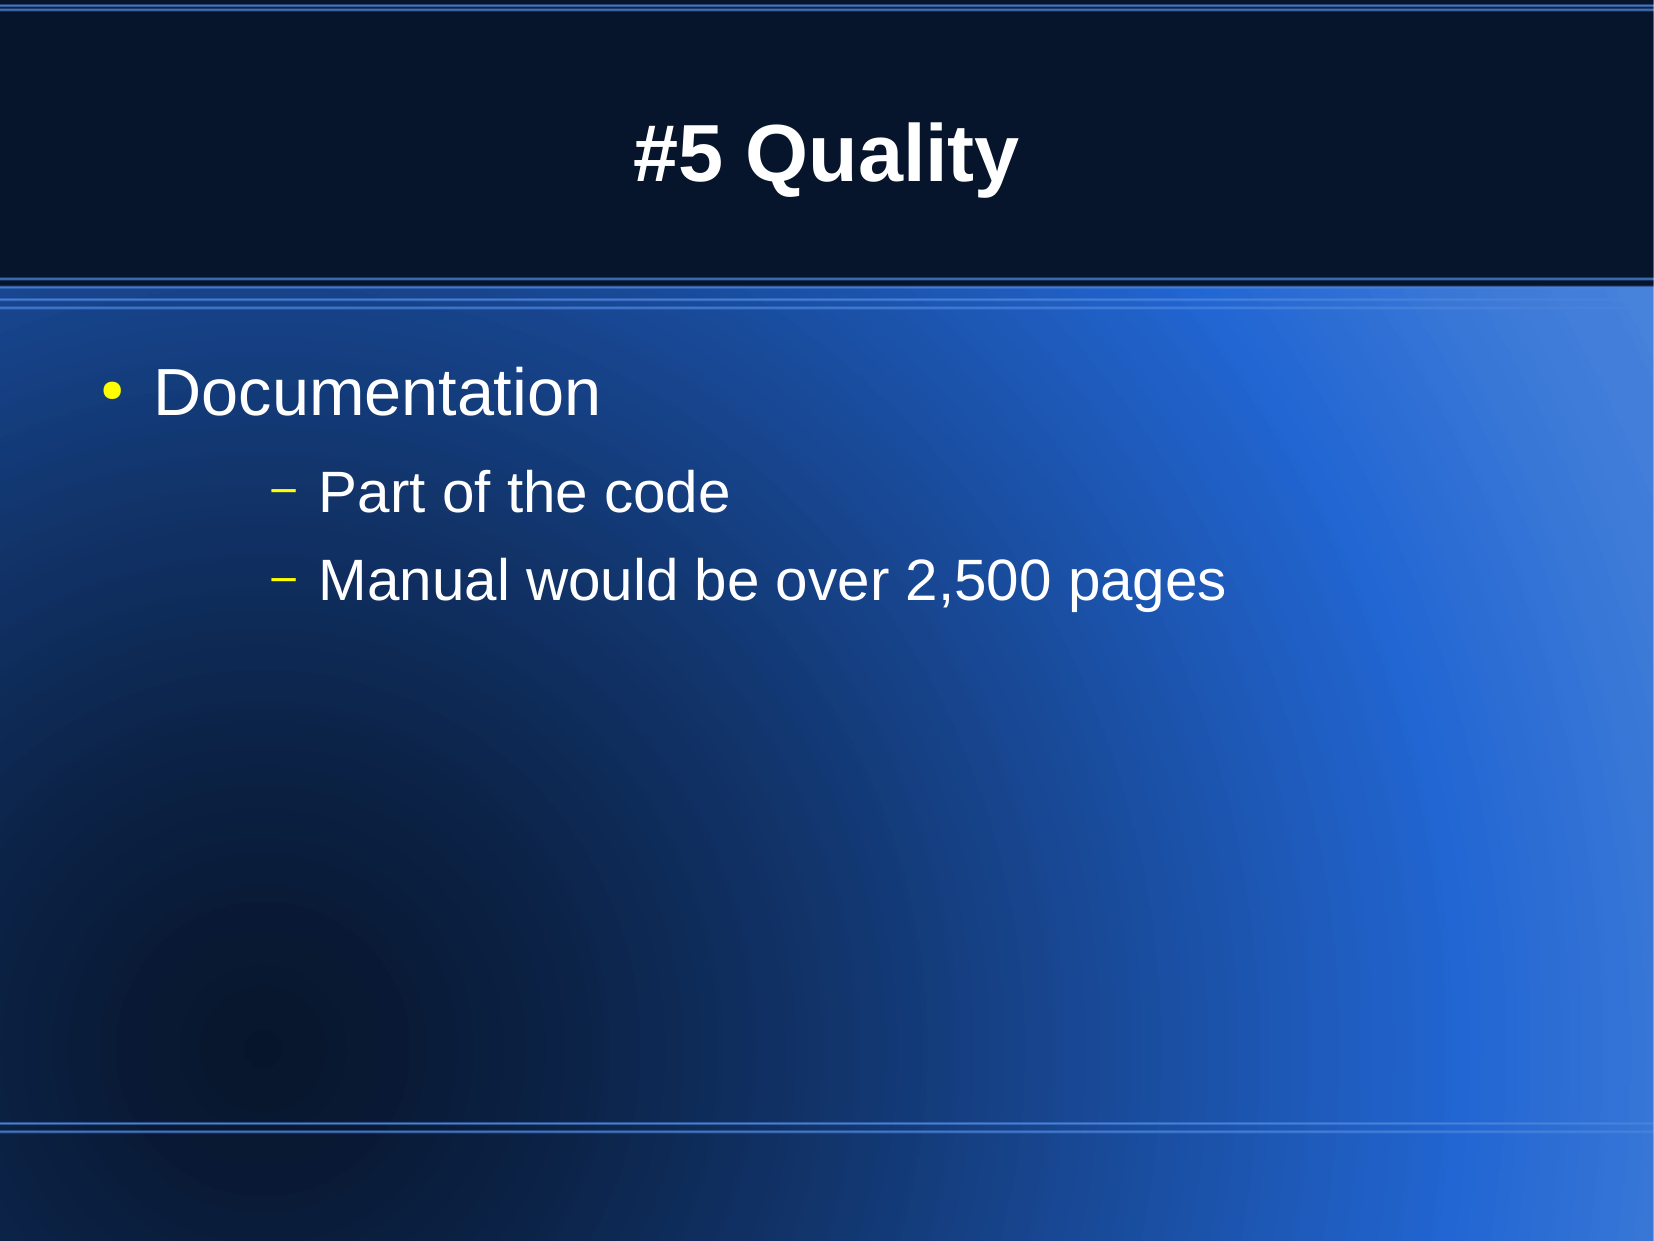

# #5 Quality
Documentation
Part of the code
Manual would be over 2,500 pages